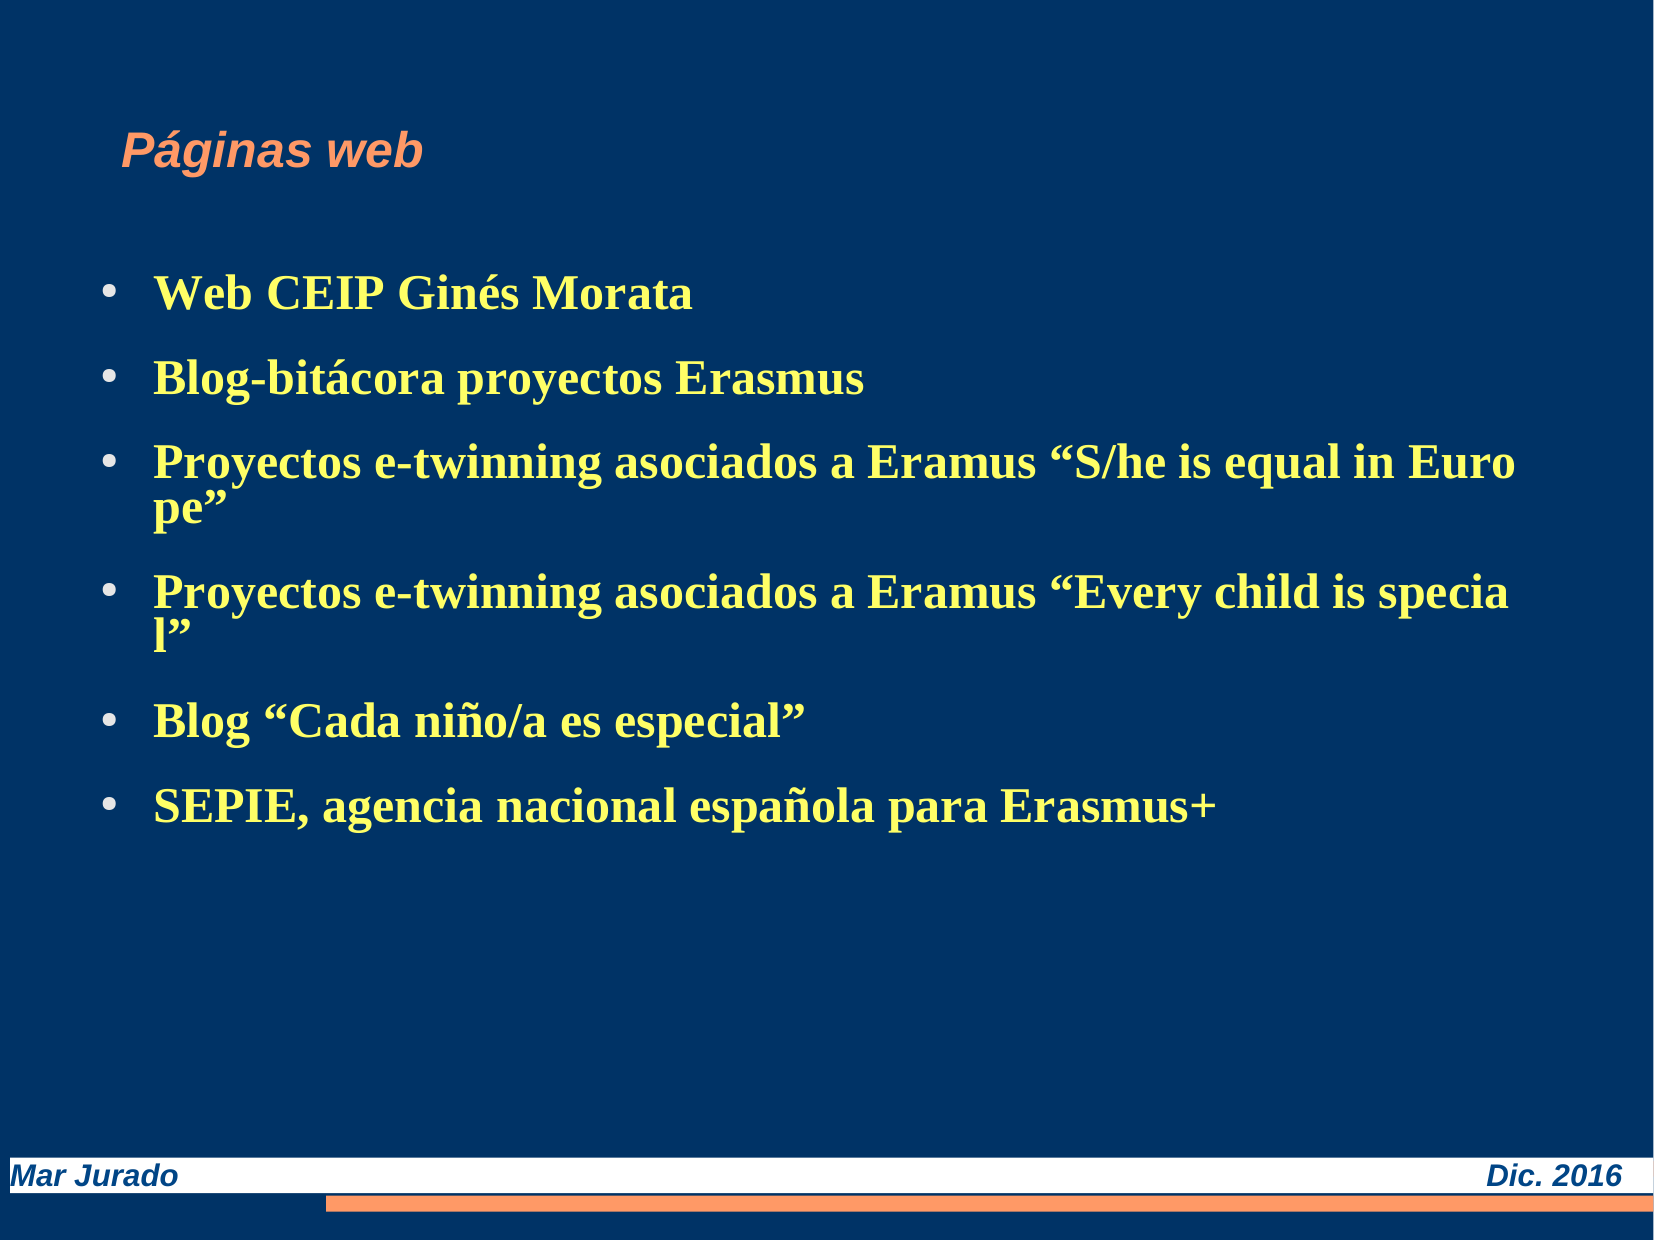

# Páginas web
Web CEIP Ginés Morata
Blog-bitácora proyectos Erasmus
Proyectos e-twinning asociados a Eramus “S/he is equal in Europe”
Proyectos e-twinning asociados a Eramus “Every child is special”
Blog “Cada niño/a es especial”
SEPIE, agencia nacional española para Erasmus+
Mar Jurado																		Dic. 2016